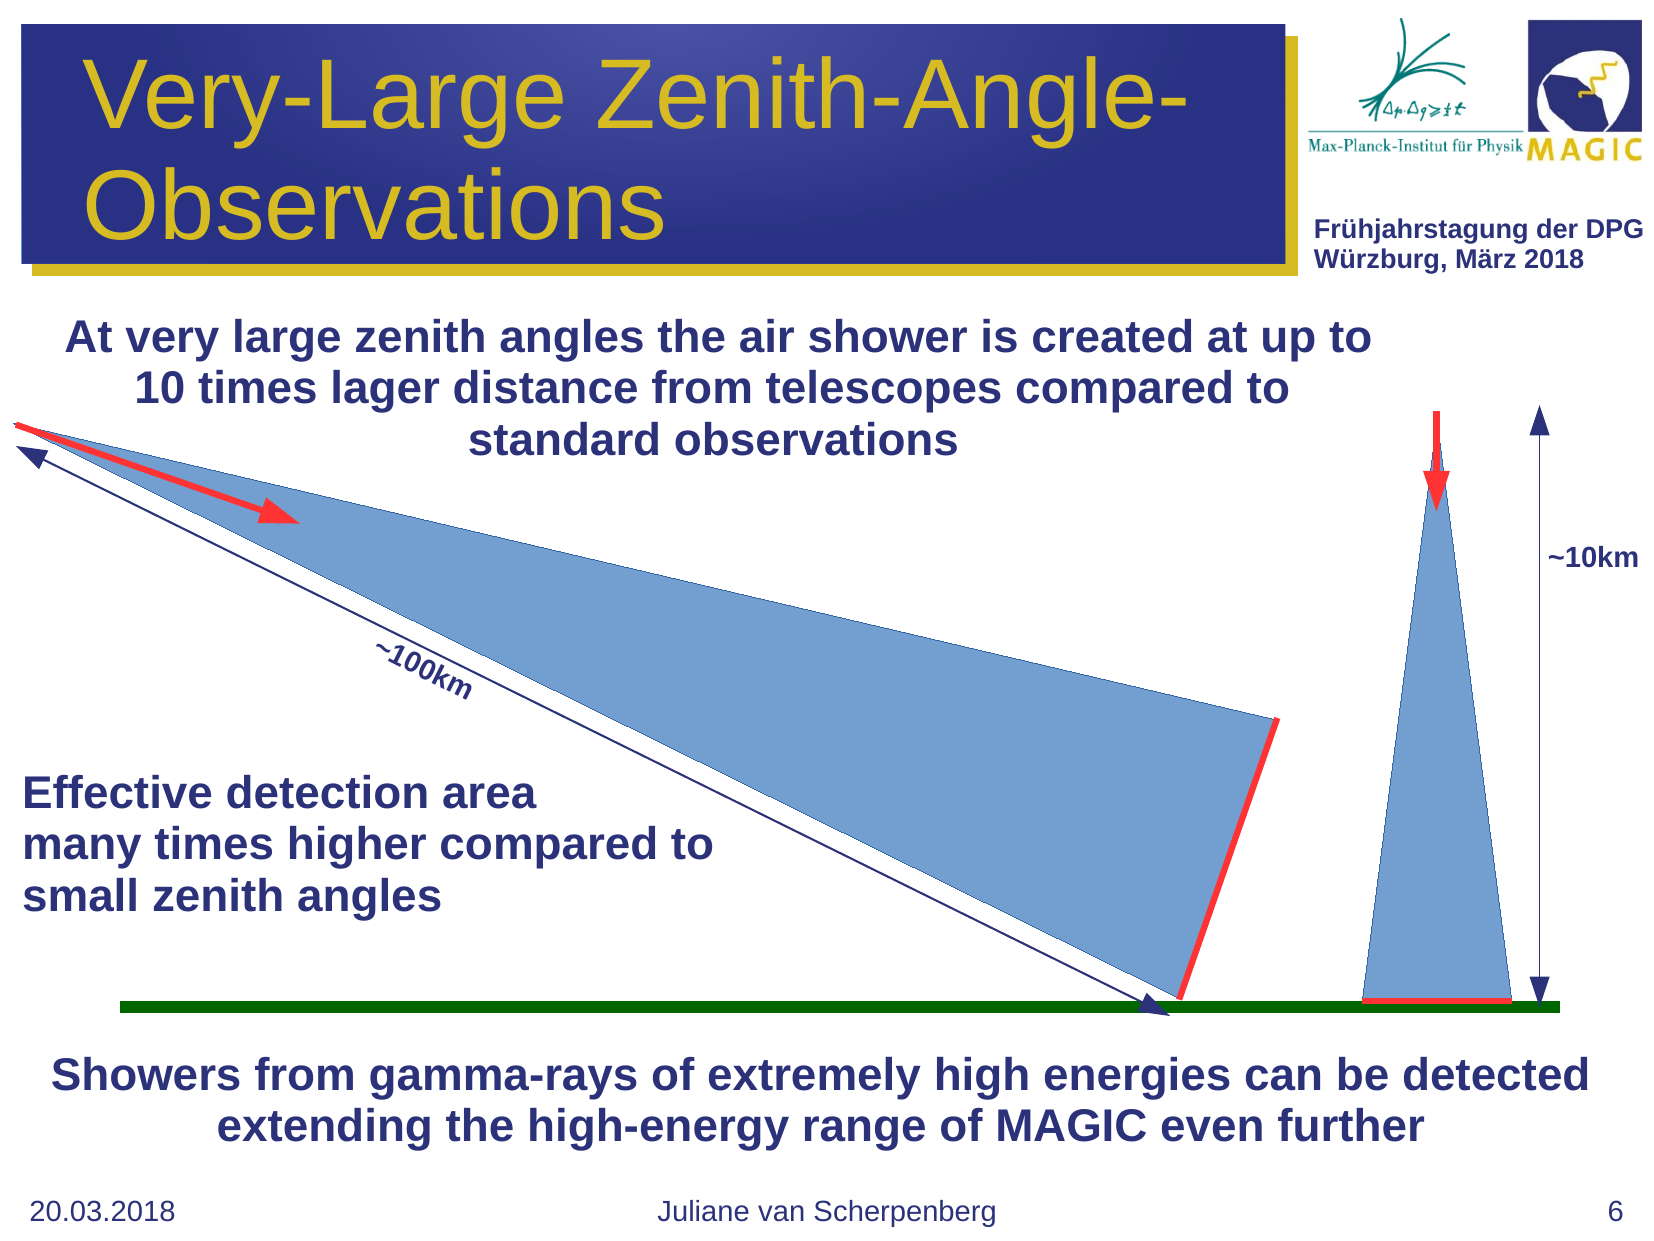

# Very-Large Zenith-Angle-Observations
At very large zenith angles the air shower is created at up to 10 times lager distance from telescopes compared to
standard observations
~10km
~100km
Effective detection area
many times higher compared to
small zenith angles
Showers from gamma-rays of extremely high energies can be detected extending the high-energy range of MAGIC even further
20.03.2018
Juliane van Scherpenberg
6